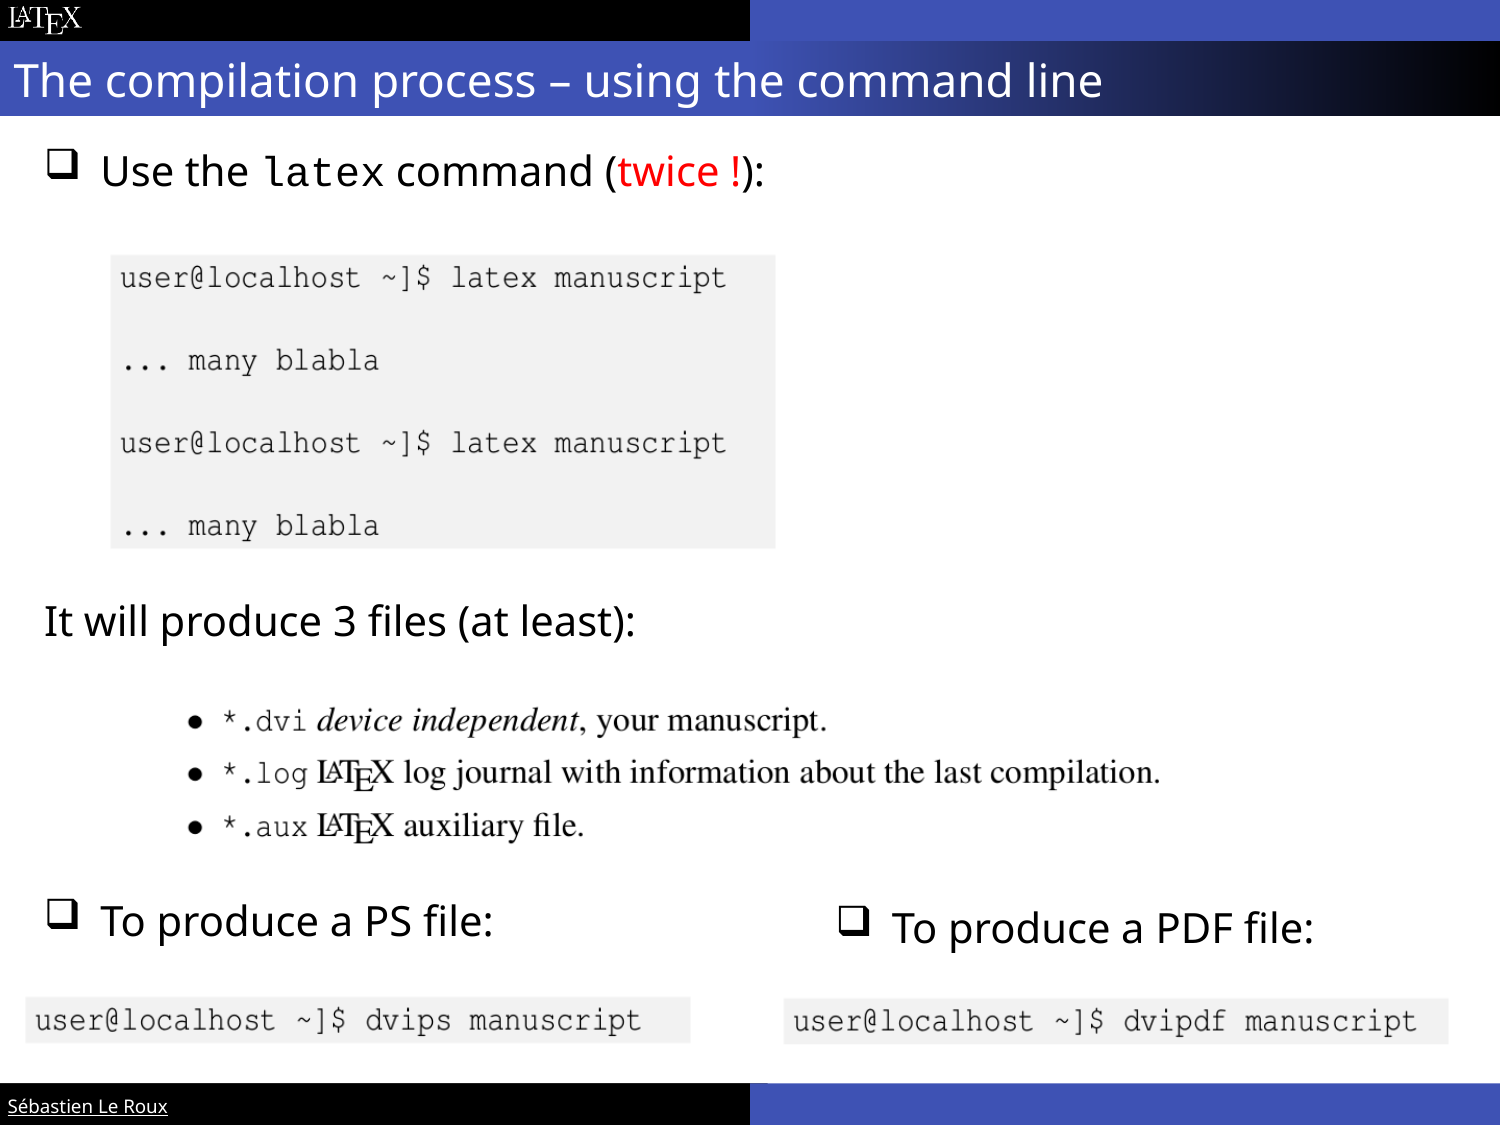

# The compilation process – using the command line
Use the latex command (twice !):
It will produce 3 files (at least):
To produce a PS file:
To produce a PDF file: